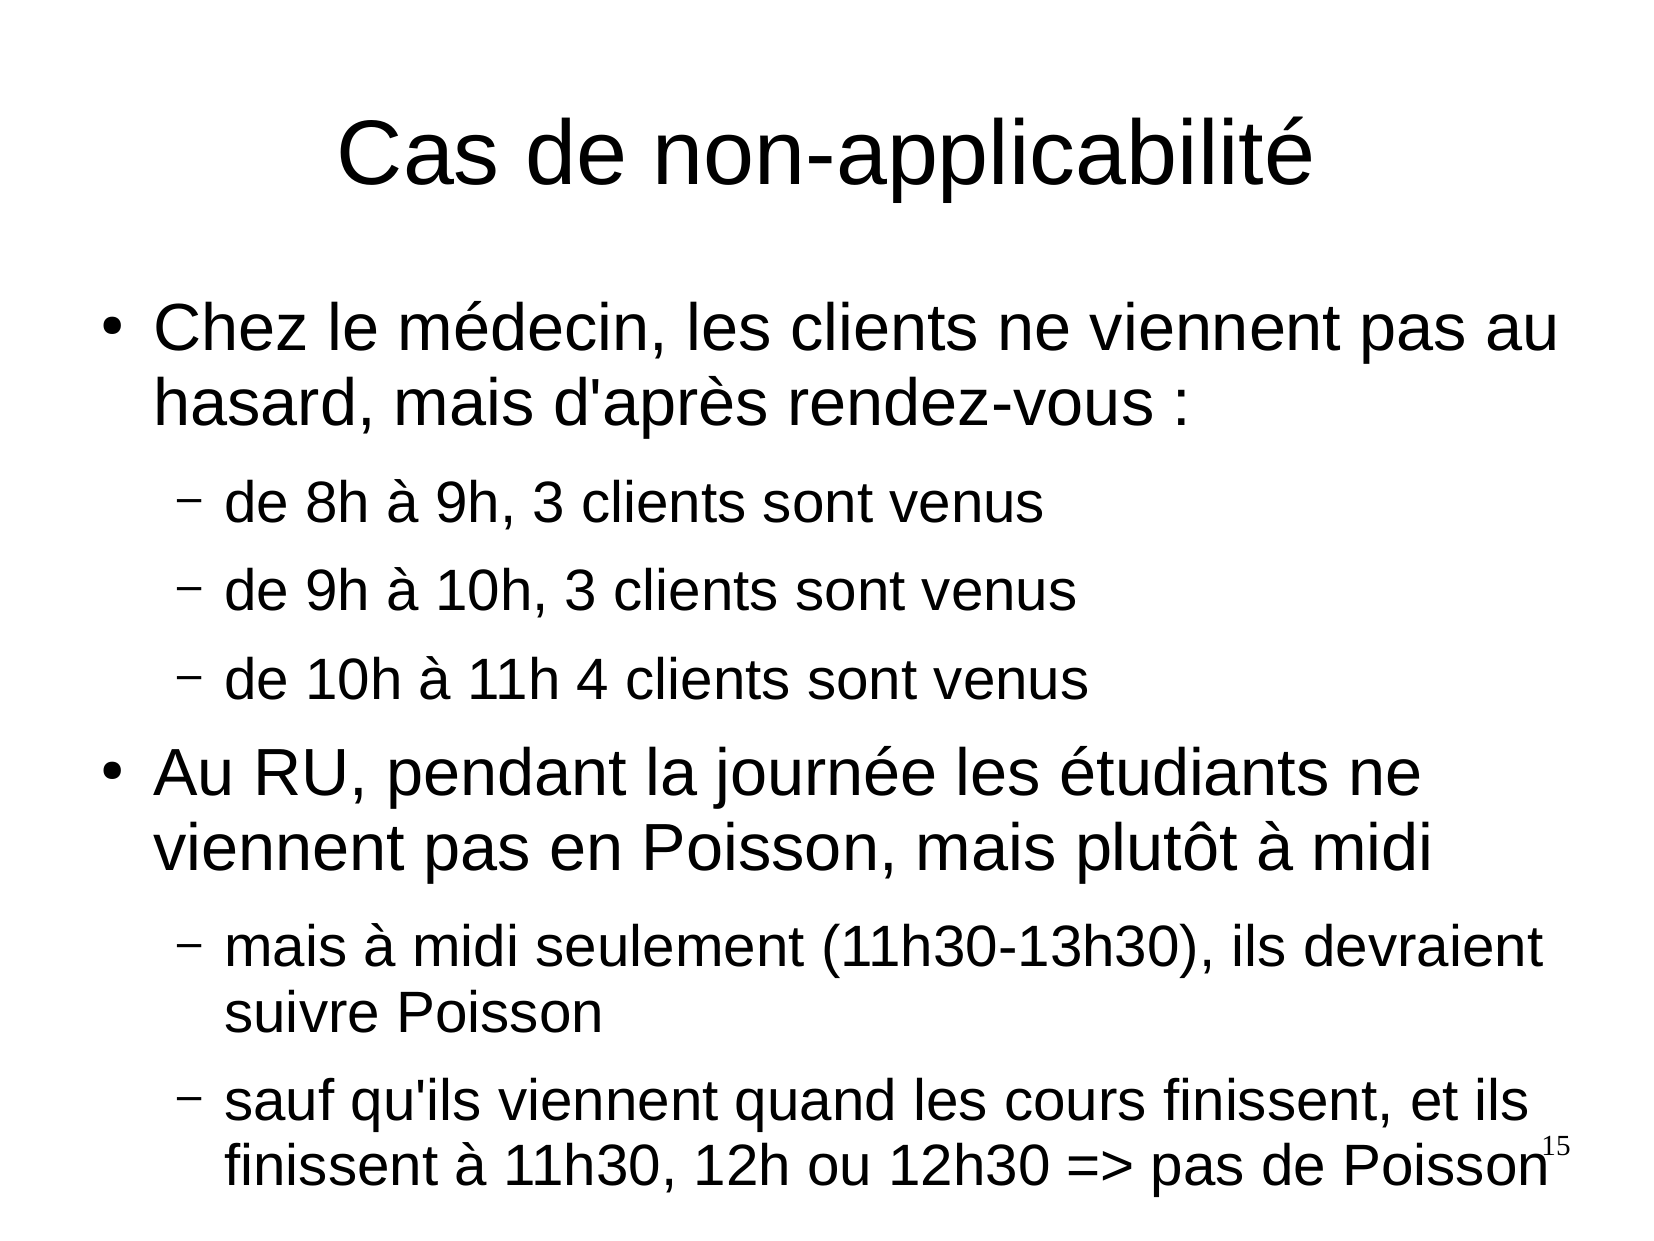

# Cas de non-applicabilité
Chez le médecin, les clients ne viennent pas au hasard, mais d'après rendez-vous :
de 8h à 9h, 3 clients sont venus
de 9h à 10h, 3 clients sont venus
de 10h à 11h 4 clients sont venus
Au RU, pendant la journée les étudiants ne viennent pas en Poisson, mais plutôt à midi
mais à midi seulement (11h30-13h30), ils devraient suivre Poisson
sauf qu'ils viennent quand les cours finissent, et ils finissent à 11h30, 12h ou 12h30 => pas de Poisson
15